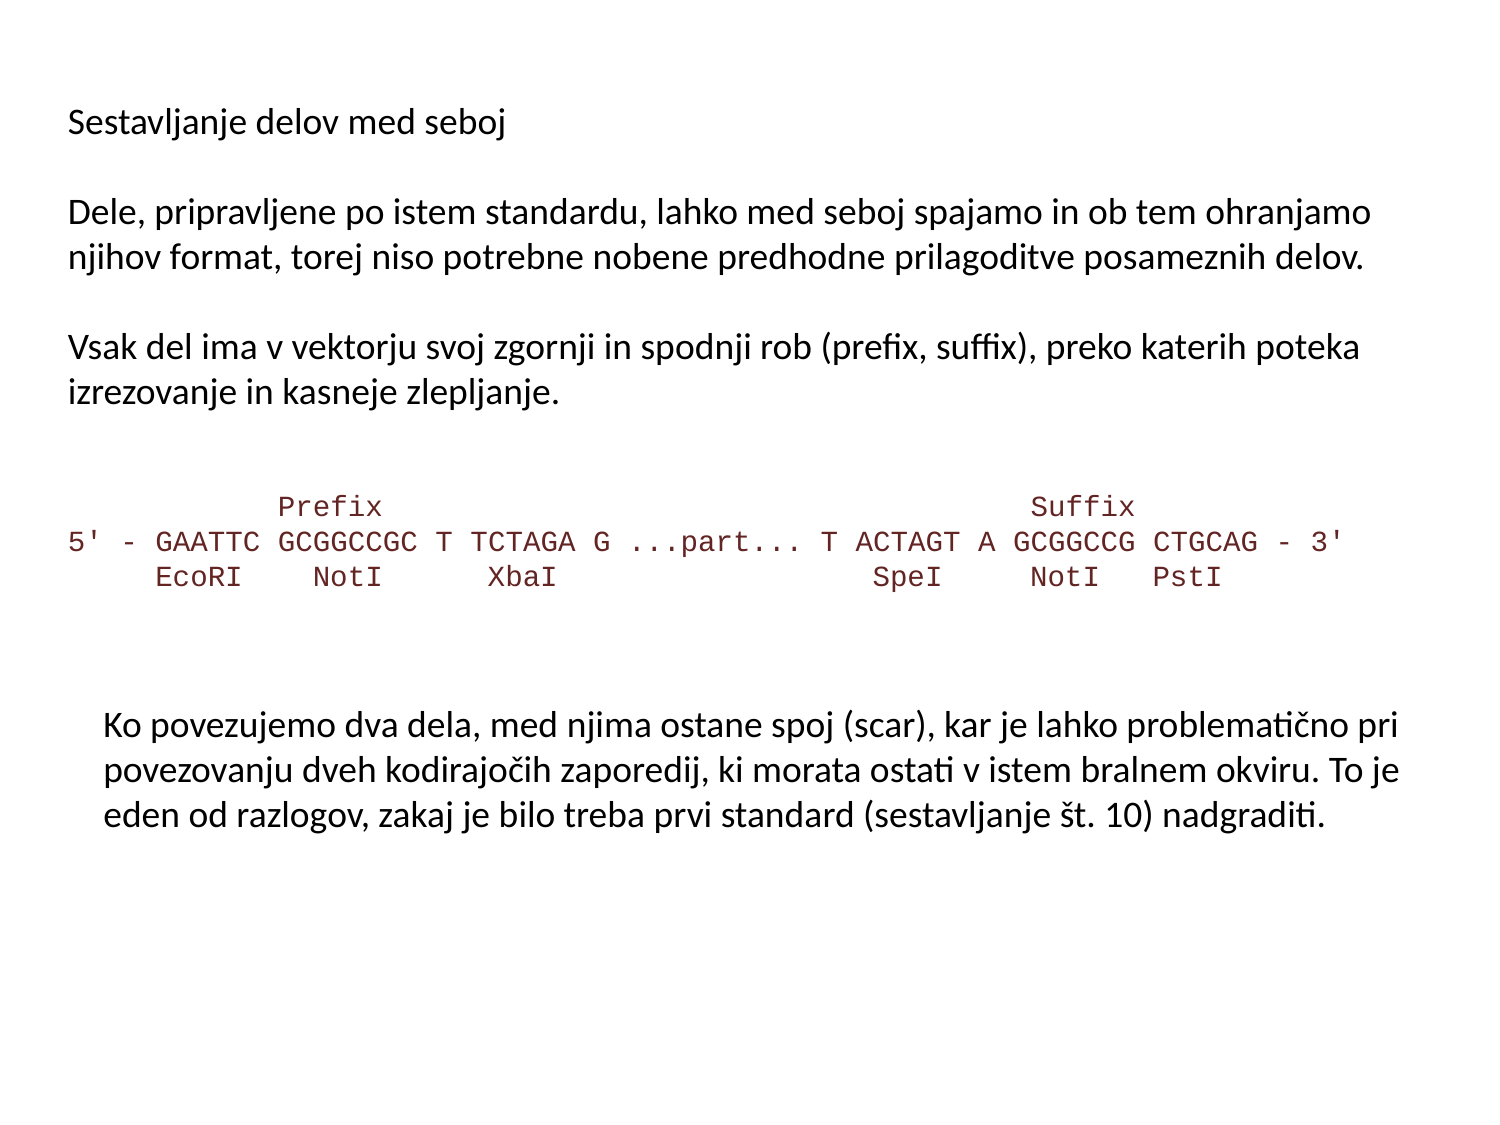

Sestavljanje delov med seboj
Dele, pripravljene po istem standardu, lahko med seboj spajamo in ob tem ohranjamo njihov format, torej niso potrebne nobene predhodne prilagoditve posameznih delov.
Vsak del ima v vektorju svoj zgornji in spodnji rob (prefix, suffix), preko katerih poteka izrezovanje in kasneje zlepljanje.
 Prefix Suffix
5' - GAATTC GCGGCCGC T TCTAGA G ...part... T ACTAGT A GCGGCCG CTGCAG - 3'
 EcoRI NotI XbaI SpeI NotI PstI
Ko povezujemo dva dela, med njima ostane spoj (scar), kar je lahko problematično pri povezovanju dveh kodirajočih zaporedij, ki morata ostati v istem bralnem okviru. To je eden od razlogov, zakaj je bilo treba prvi standard (sestavljanje št. 10) nadgraditi.